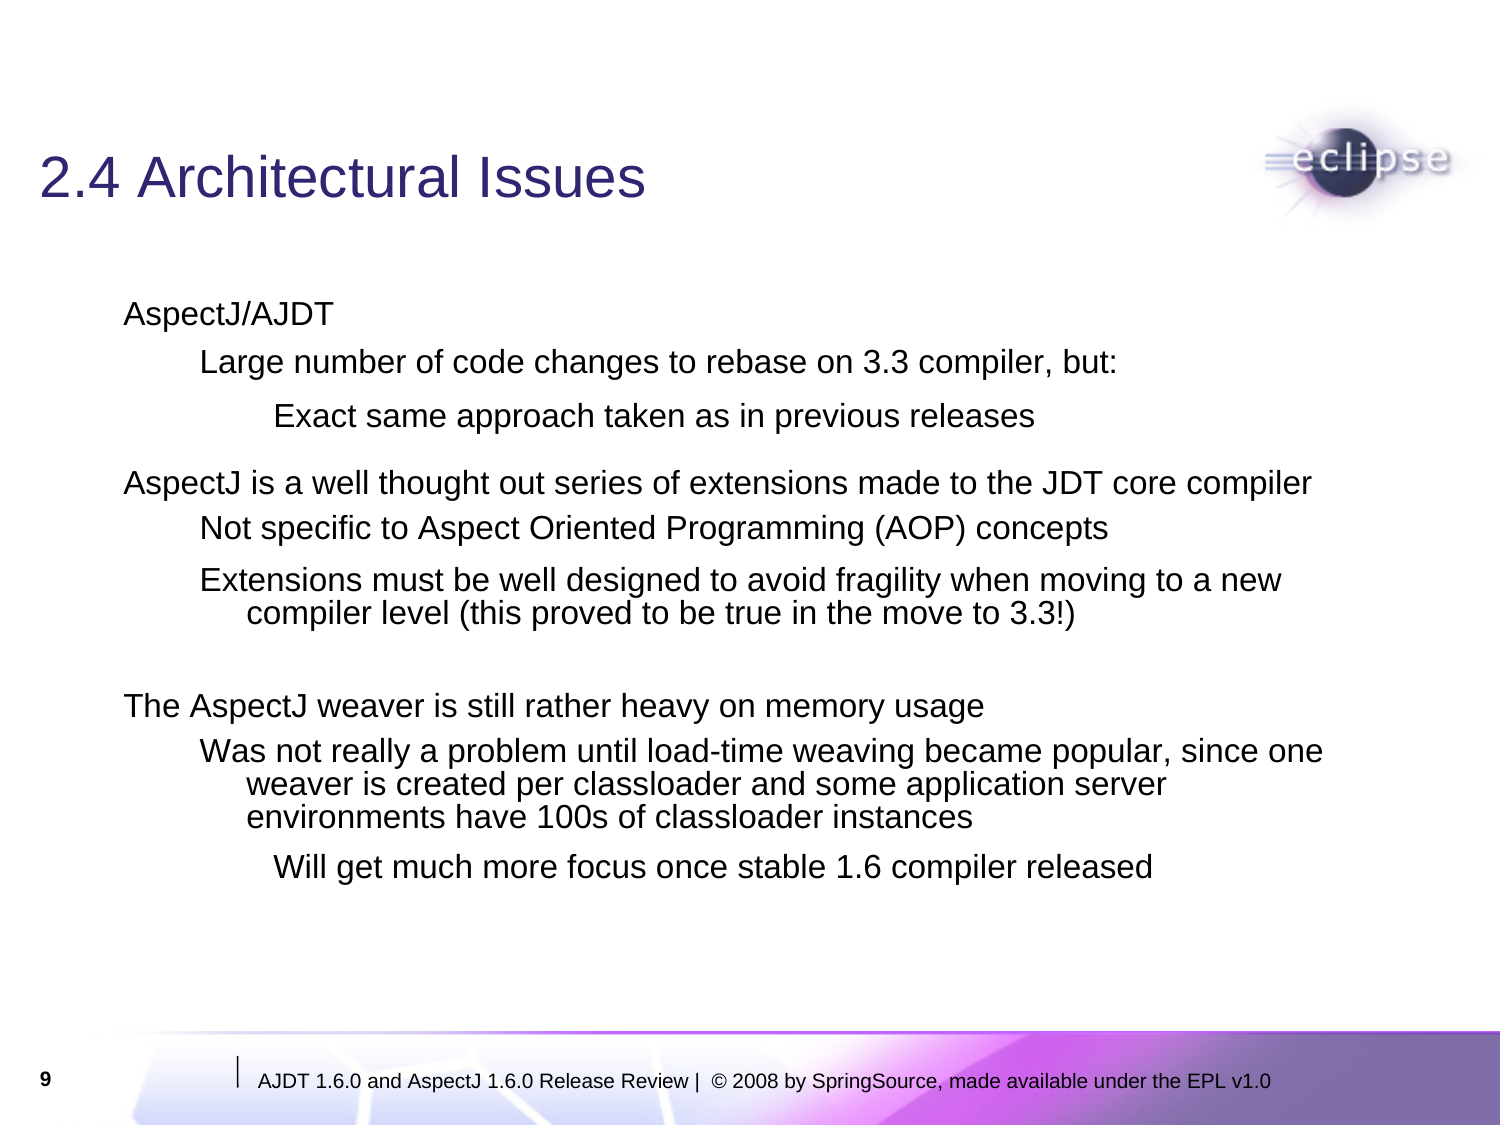

# 2.4 Architectural Issues
AspectJ/AJDT
Large number of code changes to rebase on 3.3 compiler, but:
Exact same approach taken as in previous releases
AspectJ is a well thought out series of extensions made to the JDT core compiler
Not specific to Aspect Oriented Programming (AOP) concepts
Extensions must be well designed to avoid fragility when moving to a new compiler level (this proved to be true in the move to 3.3!)‏
The AspectJ weaver is still rather heavy on memory usage
Was not really a problem until load-time weaving became popular, since one weaver is created per classloader and some application server environments have 100s of classloader instances
Will get much more focus once stable 1.6 compiler released
9